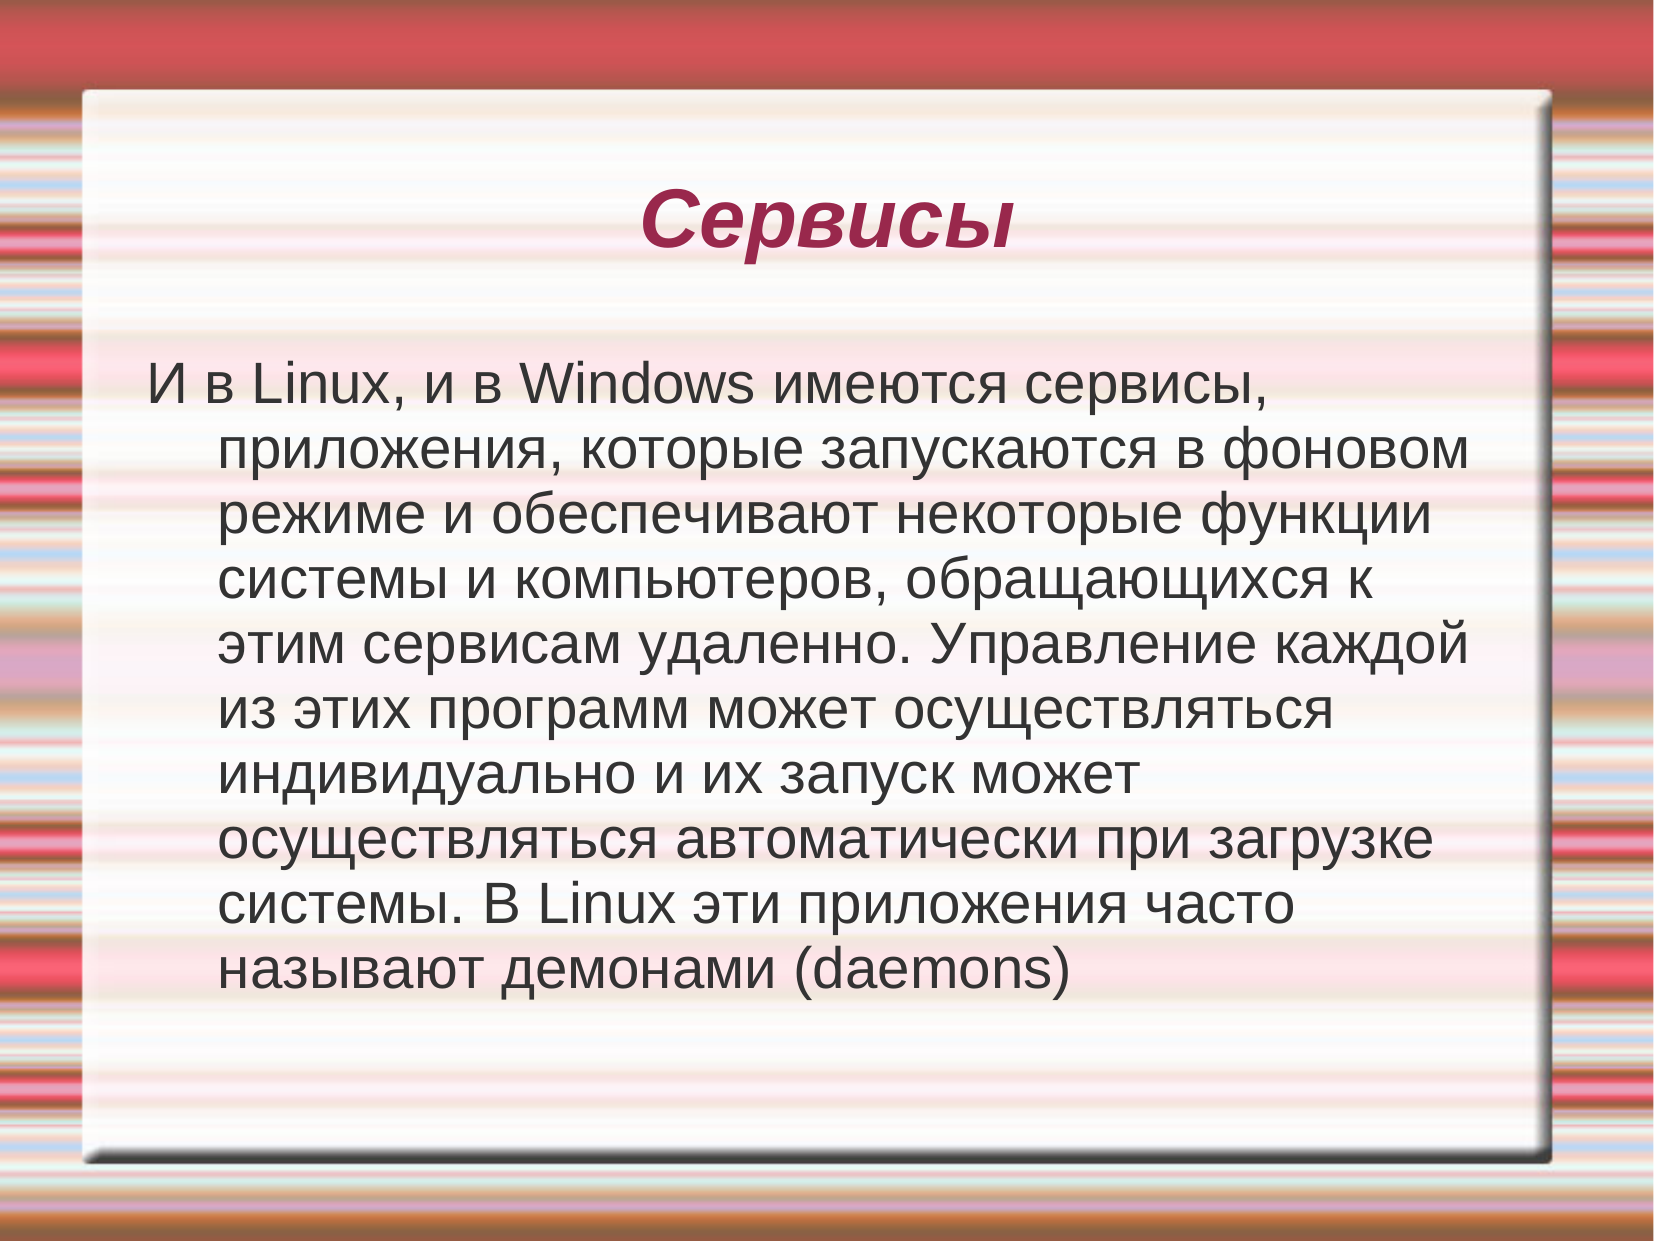

# Сервисы
И в Linux, и в Windows имеются сервисы, приложения, которые запускаются в фоновом режиме и обеспечивают некоторые функции системы и компьютеров, обращающихся к этим сервисам удаленно. Управление каждой из этих программ может осуществляться индивидуально и их запуск может осуществляться автоматически при загрузке системы. В Linux эти приложения часто называют демонами (daemons)